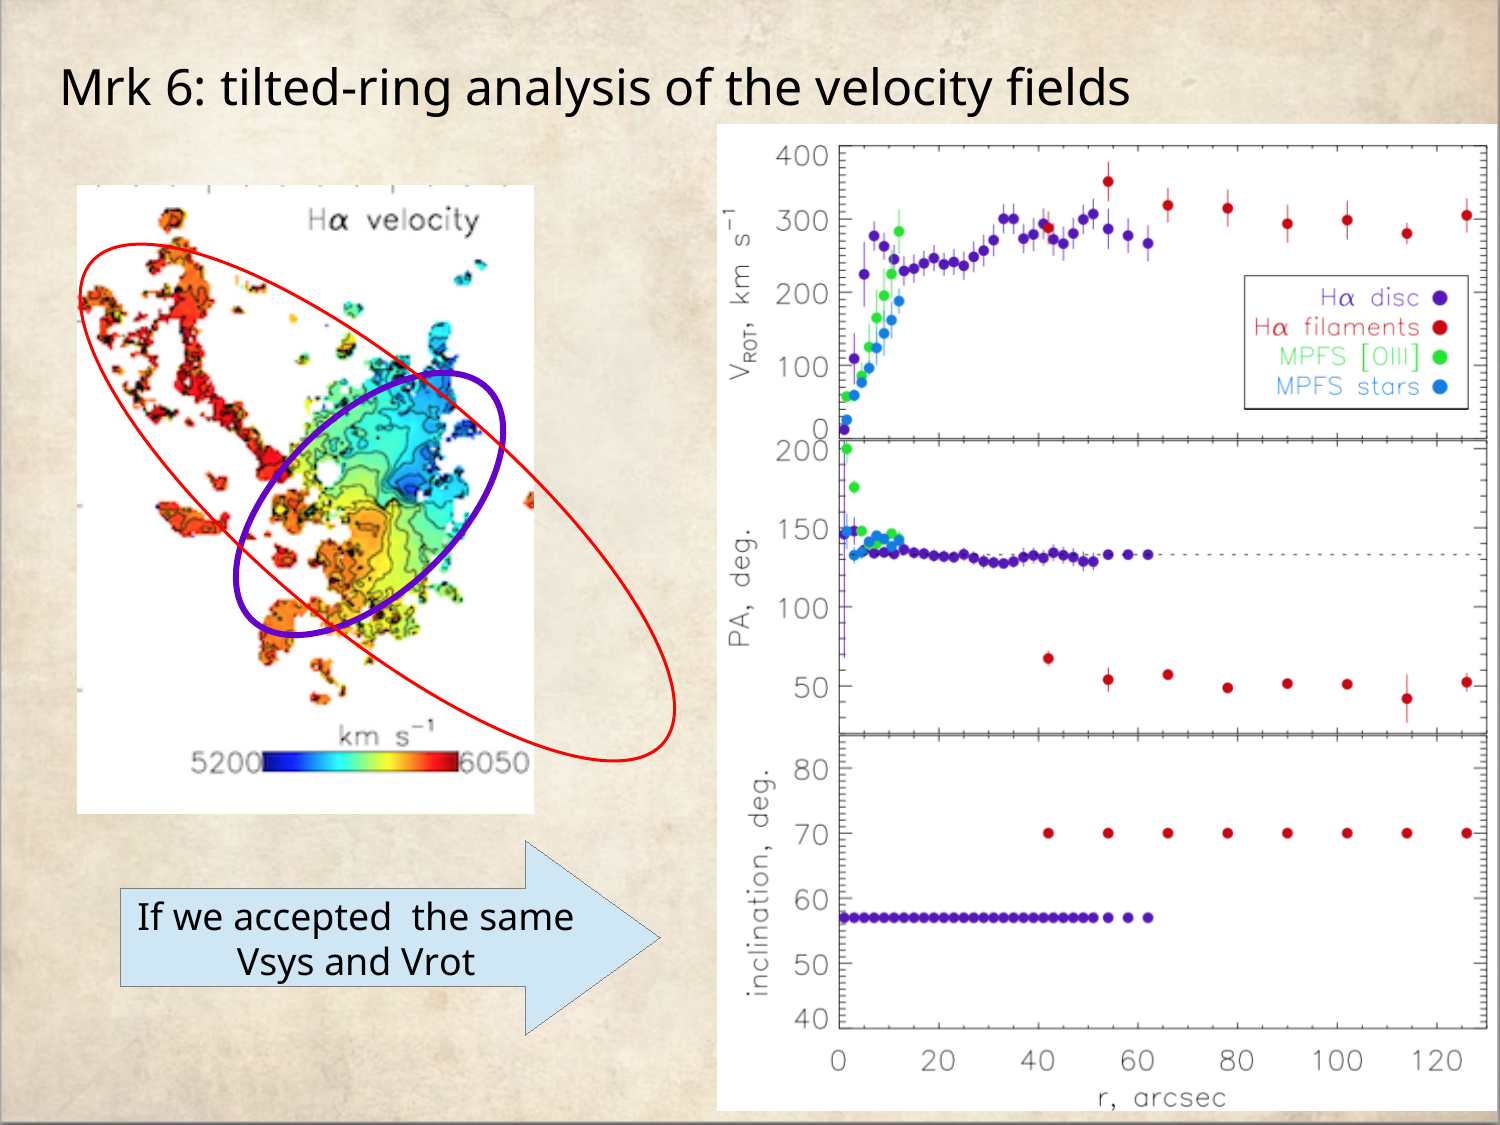

# Mrk 6: tilted-ring analysis of the velocity fields
If we accepted the same
Vsys and Vrot